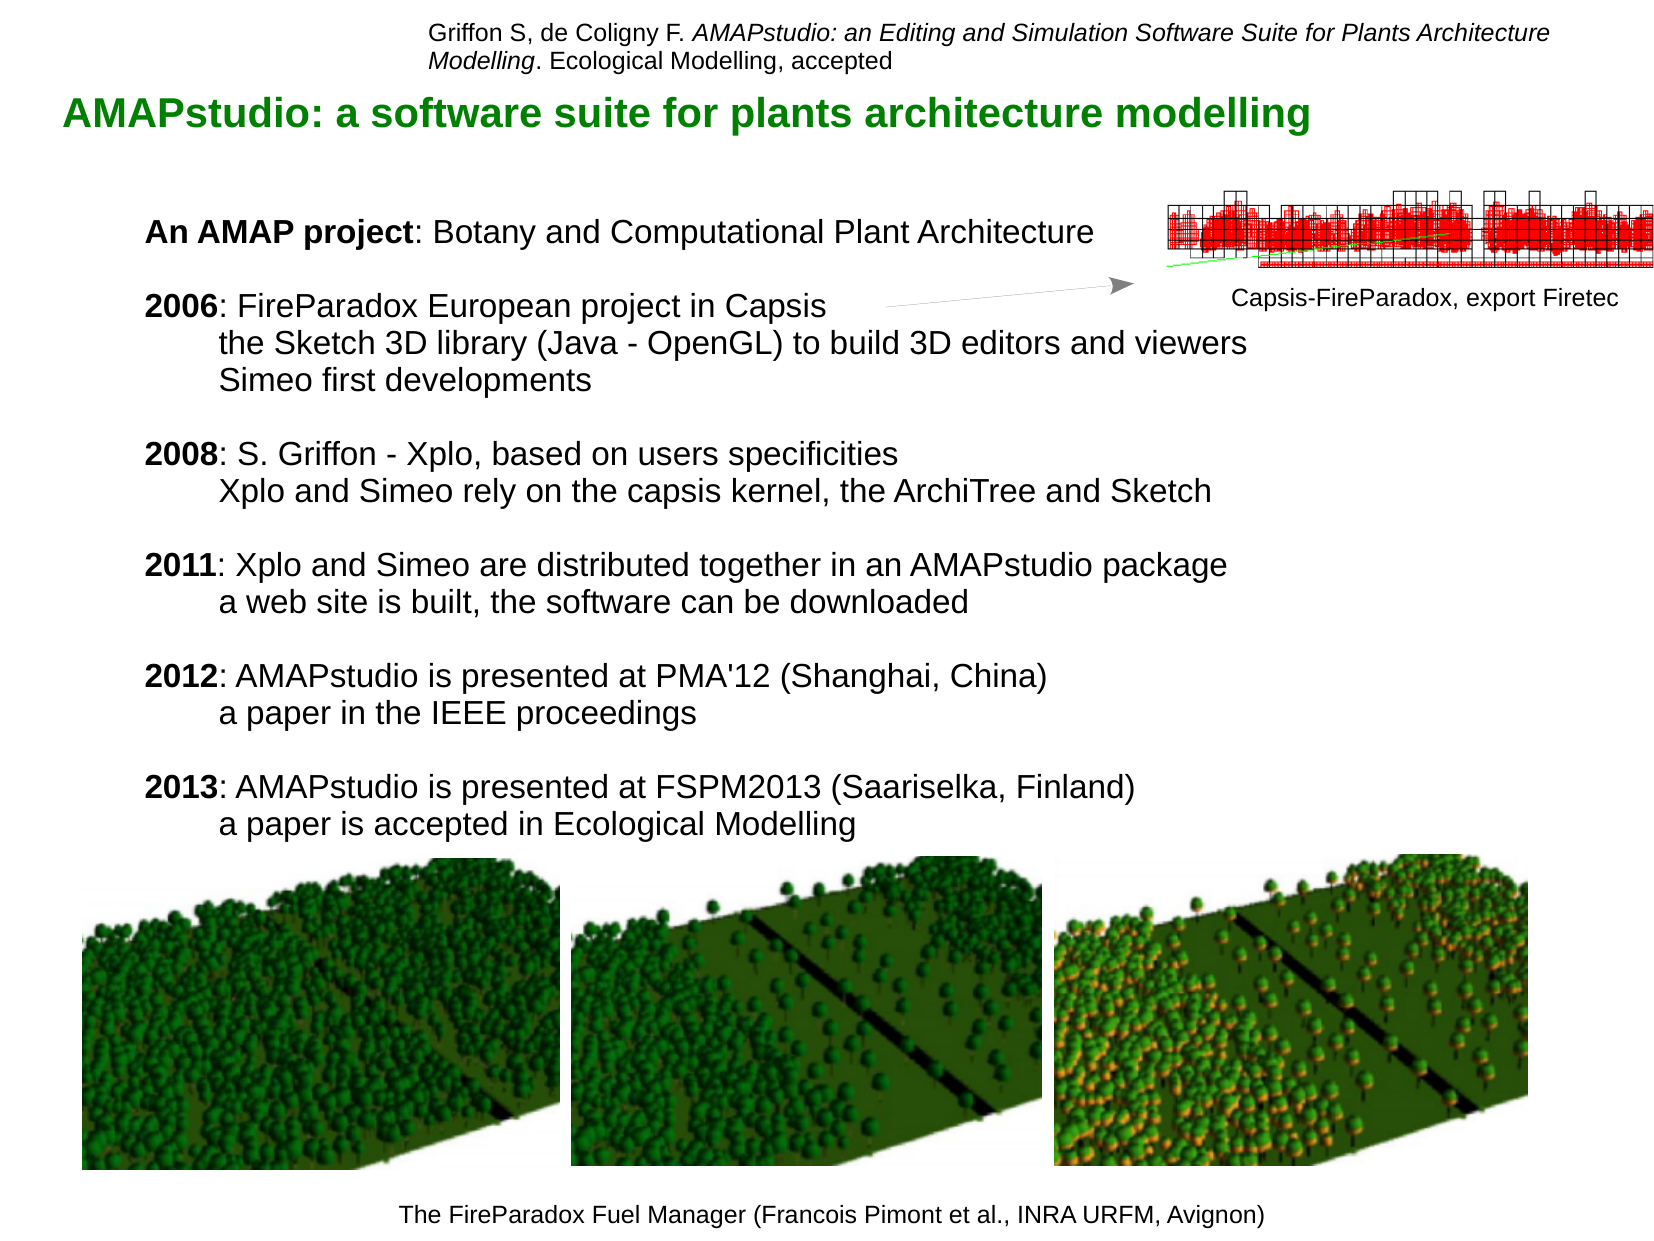

Griffon S, de Coligny F. AMAPstudio: an Editing and Simulation Software Suite for Plants Architecture Modelling. Ecological Modelling, accepted
AMAPstudio: a software suite for plants architecture modelling
An AMAP project: Botany and Computational Plant Architecture
2006: FireParadox European project in Capsis
	the Sketch 3D library (Java - OpenGL) to build 3D editors and viewers
	Simeo first developments
2008: S. Griffon - Xplo, based on users specificities
	Xplo and Simeo rely on the capsis kernel, the ArchiTree and Sketch
2011: Xplo and Simeo are distributed together in an AMAPstudio package
	a web site is built, the software can be downloaded
2012: AMAPstudio is presented at PMA'12 (Shanghai, China)
	a paper in the IEEE proceedings
2013: AMAPstudio is presented at FSPM2013 (Saariselka, Finland)
	a paper is accepted in Ecological Modelling
Capsis-FireParadox, export Firetec
The FireParadox Fuel Manager (Francois Pimont et al., INRA URFM, Avignon)